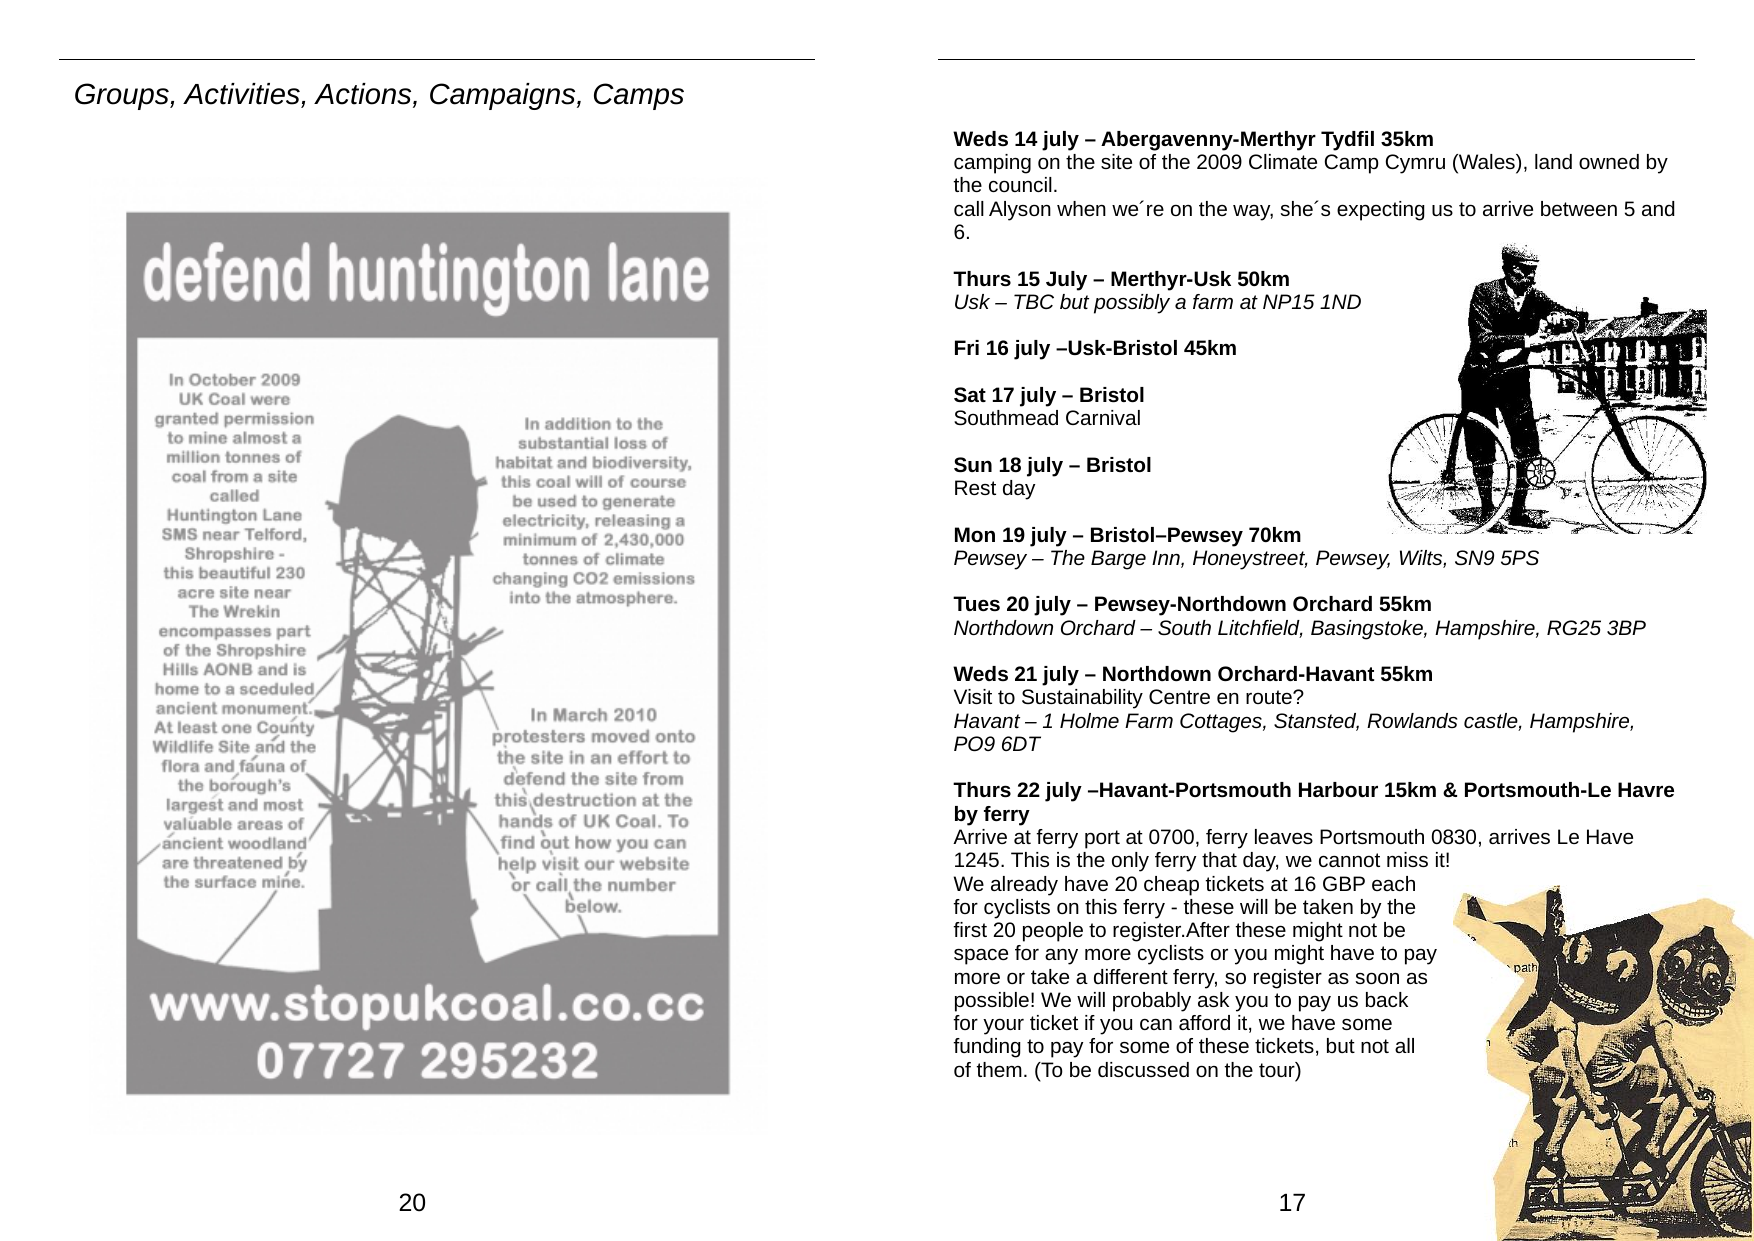

Groups, Activities, Actions, Campaigns, Camps
Weds 14 july – Abergavenny-Merthyr Tydfil 35km
camping on the site of the 2009 Climate Camp Cymru (Wales), land owned by the council.
call Alyson when we´re on the way, she´s expecting us to arrive between 5 and 6.
Thurs 15 July – Merthyr-Usk 50km
Usk – TBC but possibly a farm at NP15 1ND
Fri 16 july –Usk-Bristol 45km
Sat 17 july – Bristol
Southmead Carnival
Sun 18 july – Bristol
Rest day
Mon 19 july – Bristol–Pewsey 70km
Pewsey – The Barge Inn, Honeystreet, Pewsey, Wilts, SN9 5PS
Tues 20 july – Pewsey-Northdown Orchard 55km
Northdown Orchard – South Litchfield, Basingstoke, Hampshire, RG25 3BP
Weds 21 july – Northdown Orchard-Havant 55km
Visit to Sustainability Centre en route?
Havant – 1 Holme Farm Cottages, Stansted, Rowlands castle, Hampshire, PO9 6DT
Thurs 22 july –Havant-Portsmouth Harbour 15km & Portsmouth-Le Havre by ferry
Arrive at ferry port at 0700, ferry leaves Portsmouth 0830, arrives Le Have 1245. This is the only ferry that day, we cannot miss it!
We already have 20 cheap tickets at 16 GBP each
for cyclists on this ferry - these will be taken by the
first 20 people to register.After these might not be
space for any more cyclists or you might have to pay
more or take a different ferry, so register as soon as
possible! We will probably ask you to pay us back
for your ticket if you can afford it, we have some
funding to pay for some of these tickets, but not all
of them. (To be discussed on the tour)
20
17